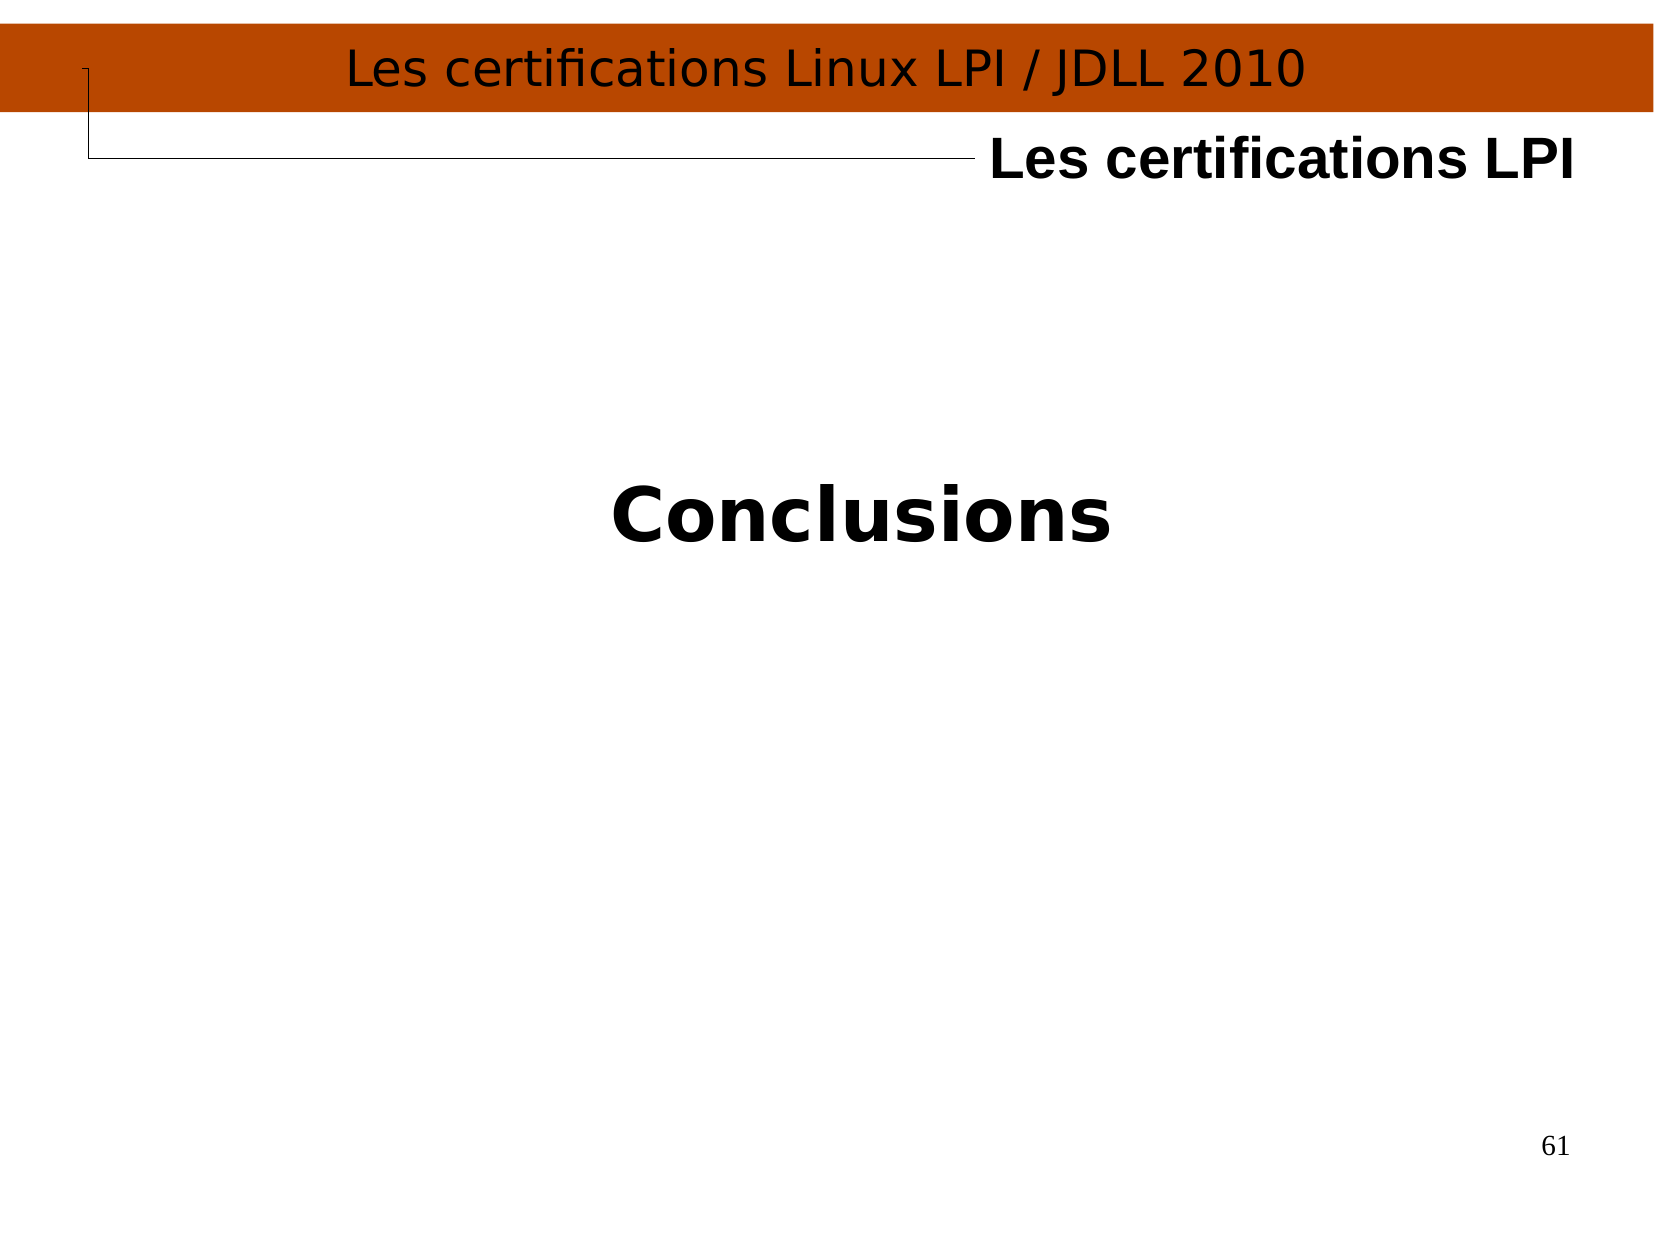

# Les certifications Linux LPI / JDLL 2010
Les certifications LPI
Conclusions
61